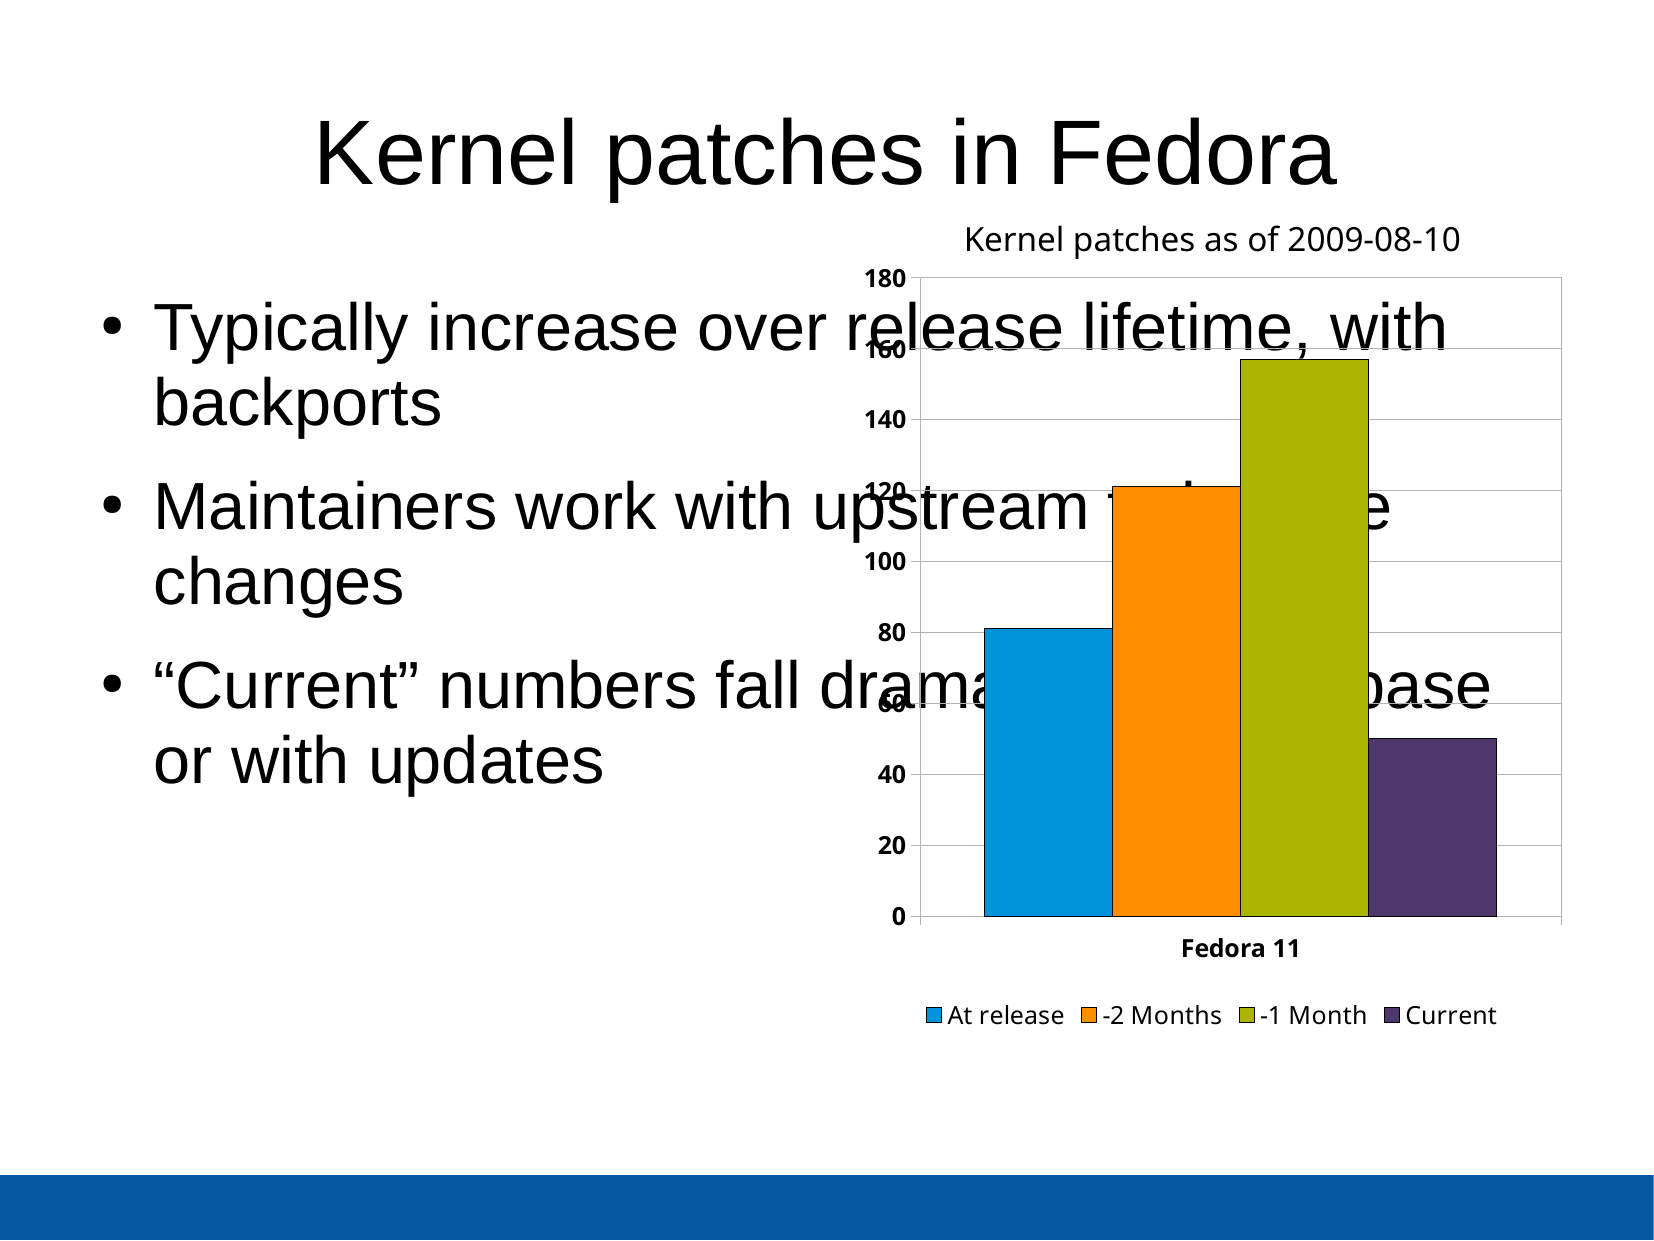

# Kernel patches in Fedora
Kernel patches as of 2009-08-10
### Chart
| Category | At release | -2 Months | -1 Month | Current |
|---|---|---|---|---|
| Fedora 11 | 81.0 | 121.0 | 157.0 | 50.0 |Typically increase over release lifetime, with backports
Maintainers work with upstream to include changes
“Current” numbers fall dramatically at re-base or with updates